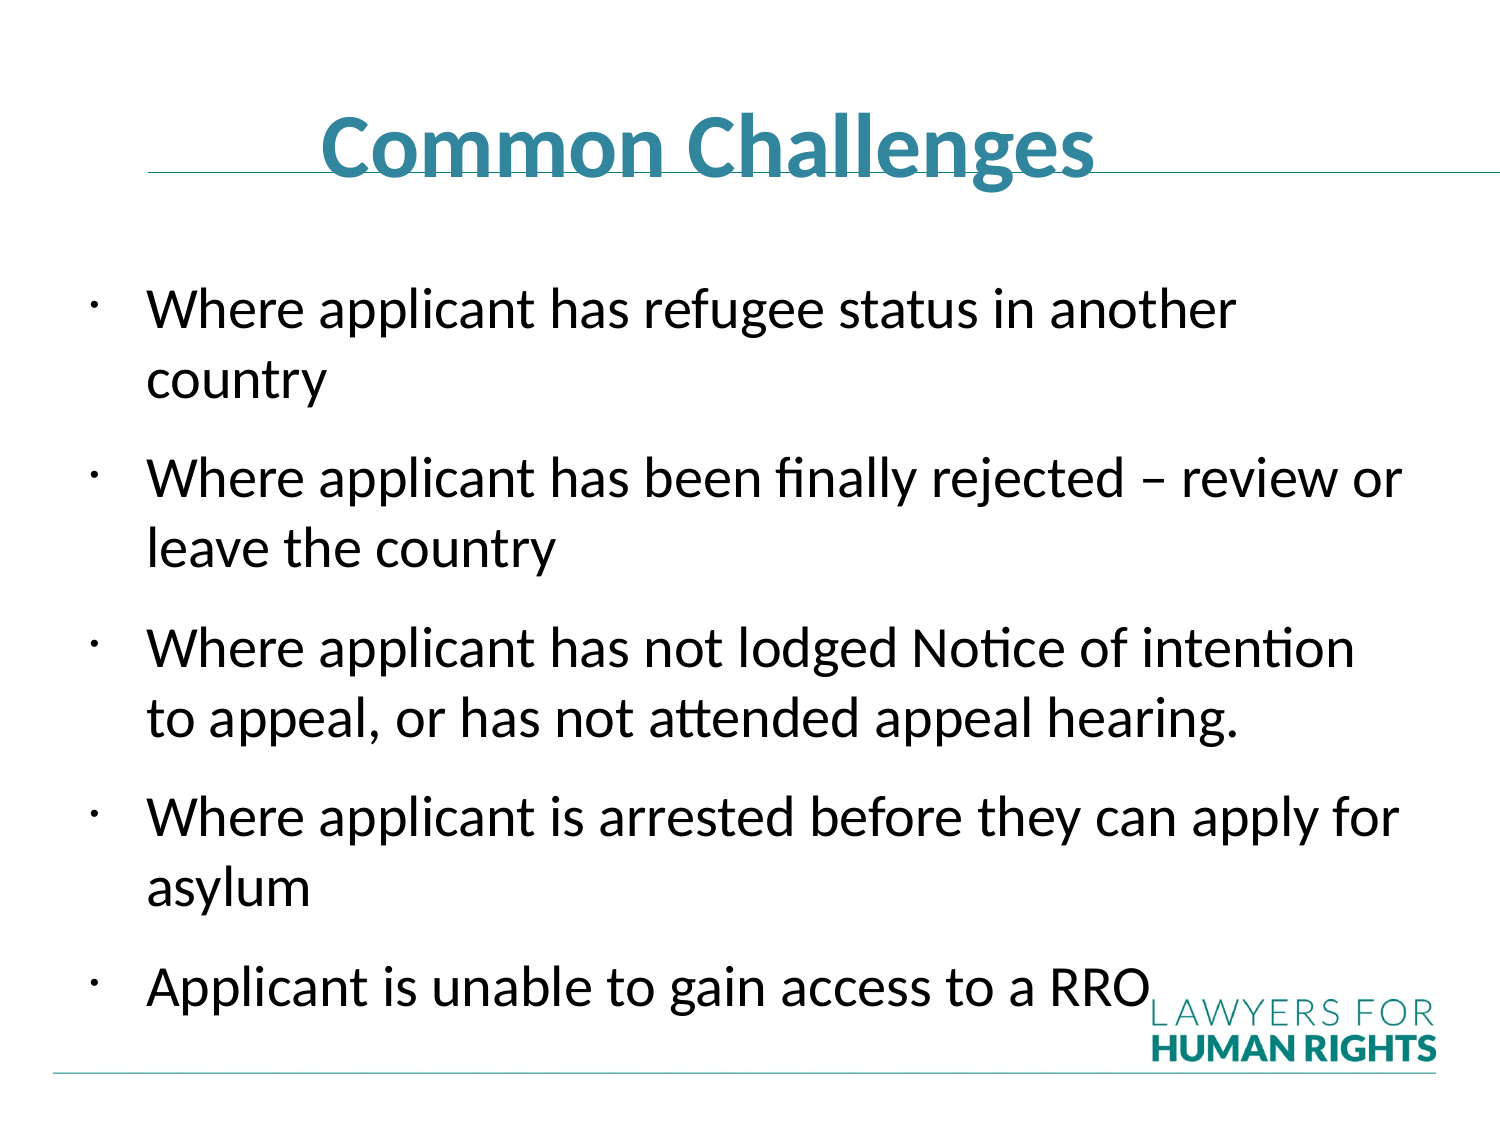

# Common Challenges
Where applicant has refugee status in another country
Where applicant has been finally rejected – review or leave the country
Where applicant has not lodged Notice of intention to appeal, or has not attended appeal hearing.
Where applicant is arrested before they can apply for asylum
Applicant is unable to gain access to a RRO